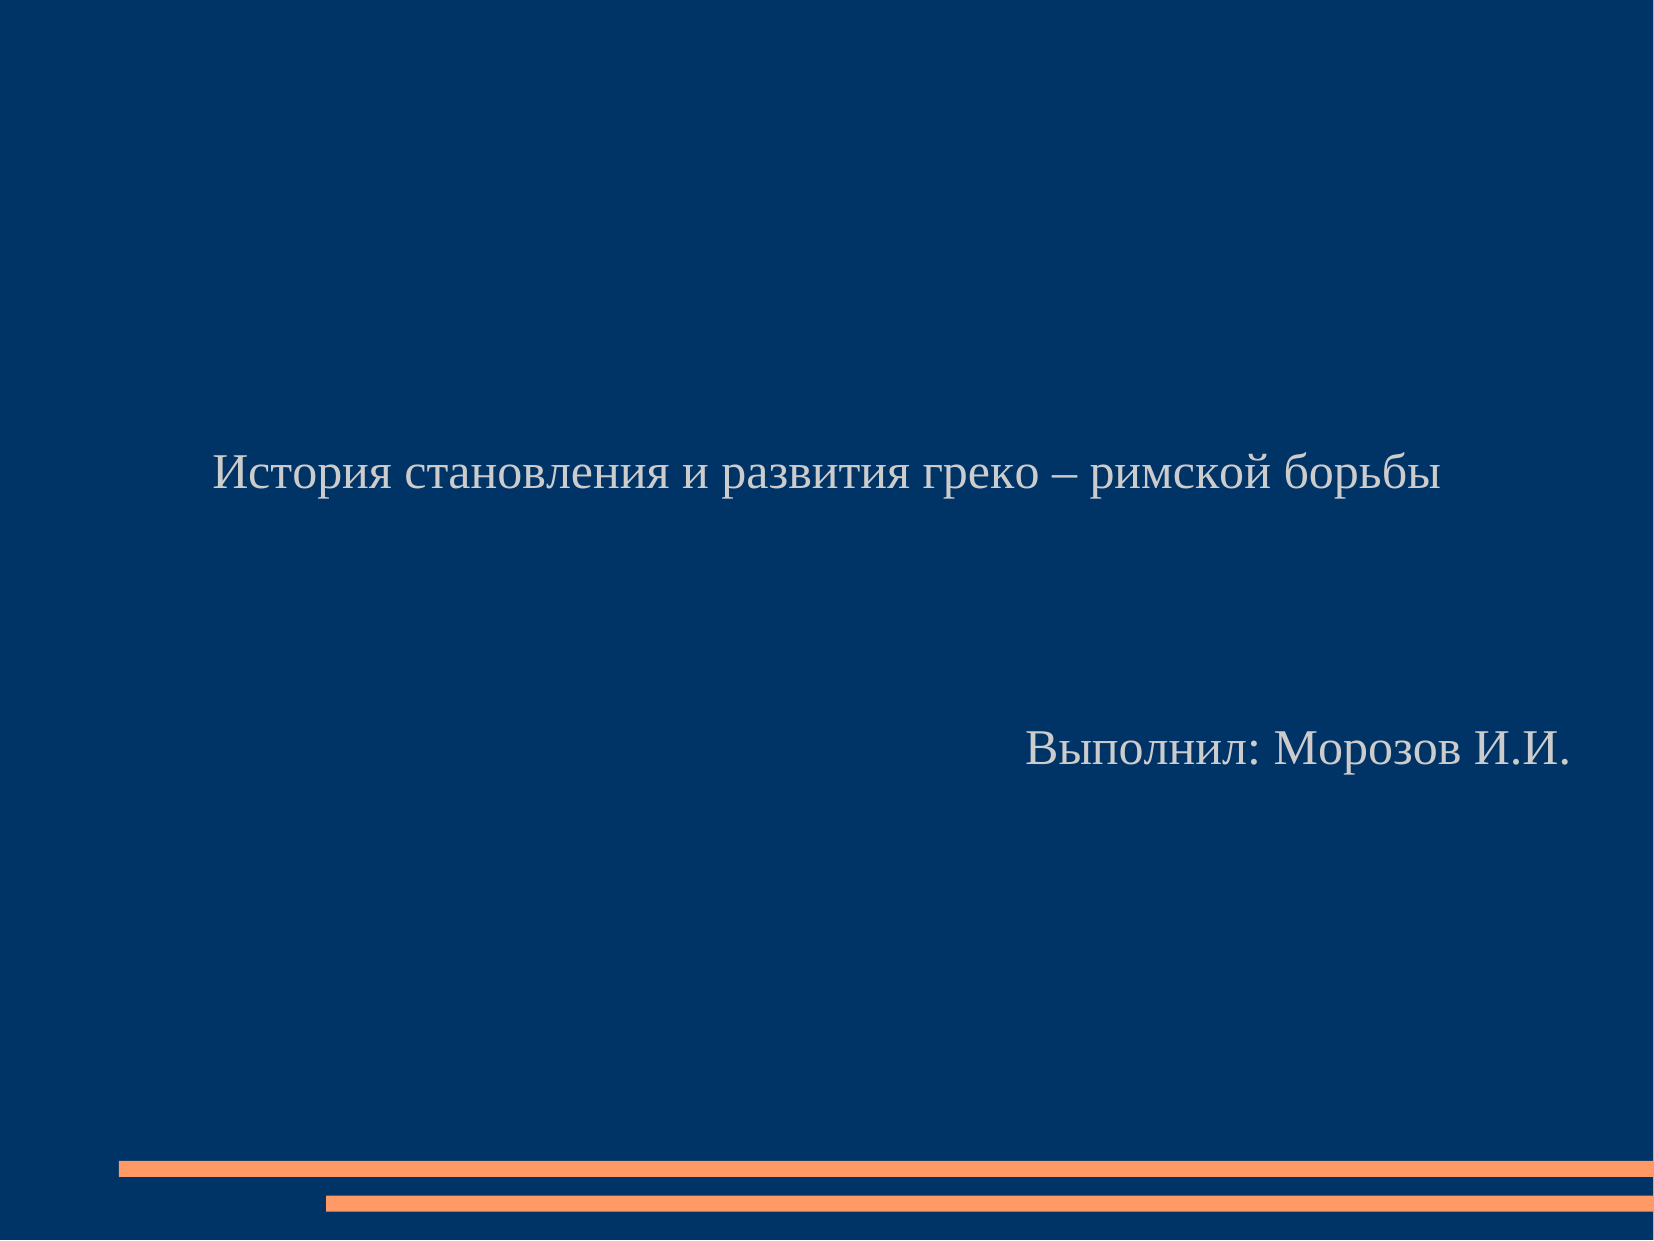

# История становления и развития греко – римской борьбы
Выполнил: Морозов И.И.